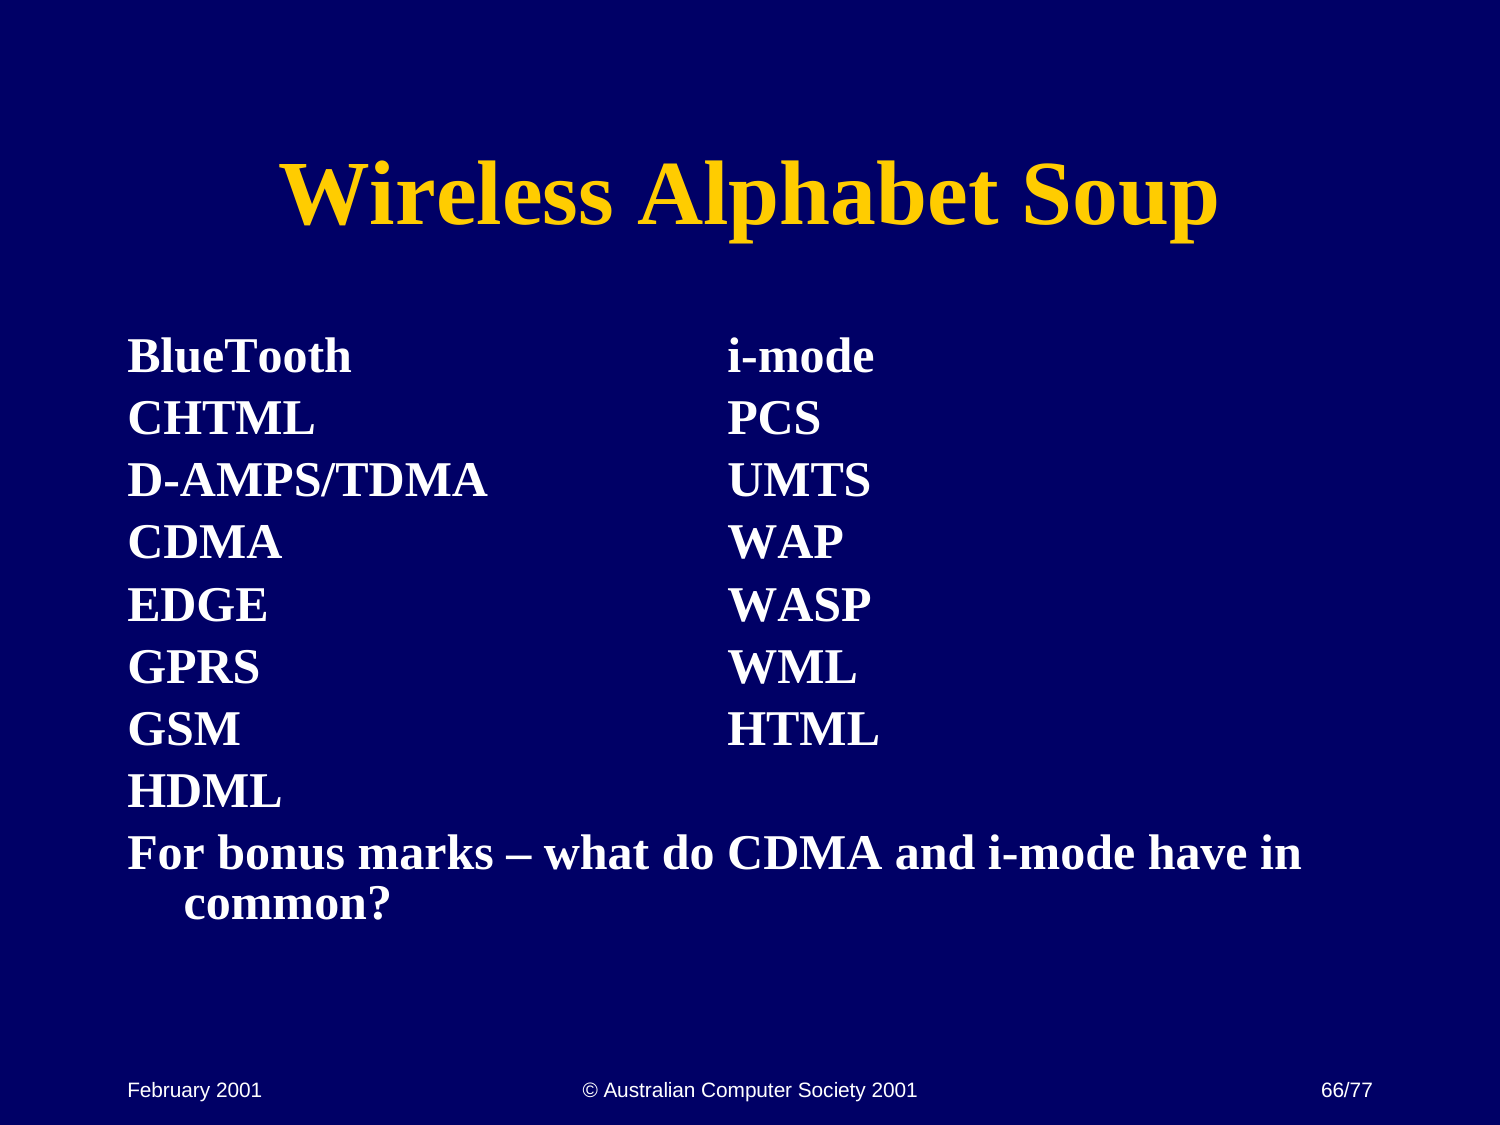

# Wireless Alphabet Soup
BlueTooth			i-mode
CHTML			PCS
D-AMPS/TDMA		UMTS
CDMA			WAP
EDGE				WASP
GPRS			 	WML
GSM				HTML
HDML
For bonus marks – what do CDMA and i-mode have in common?
February 2001
© Australian Computer Society 2001
66